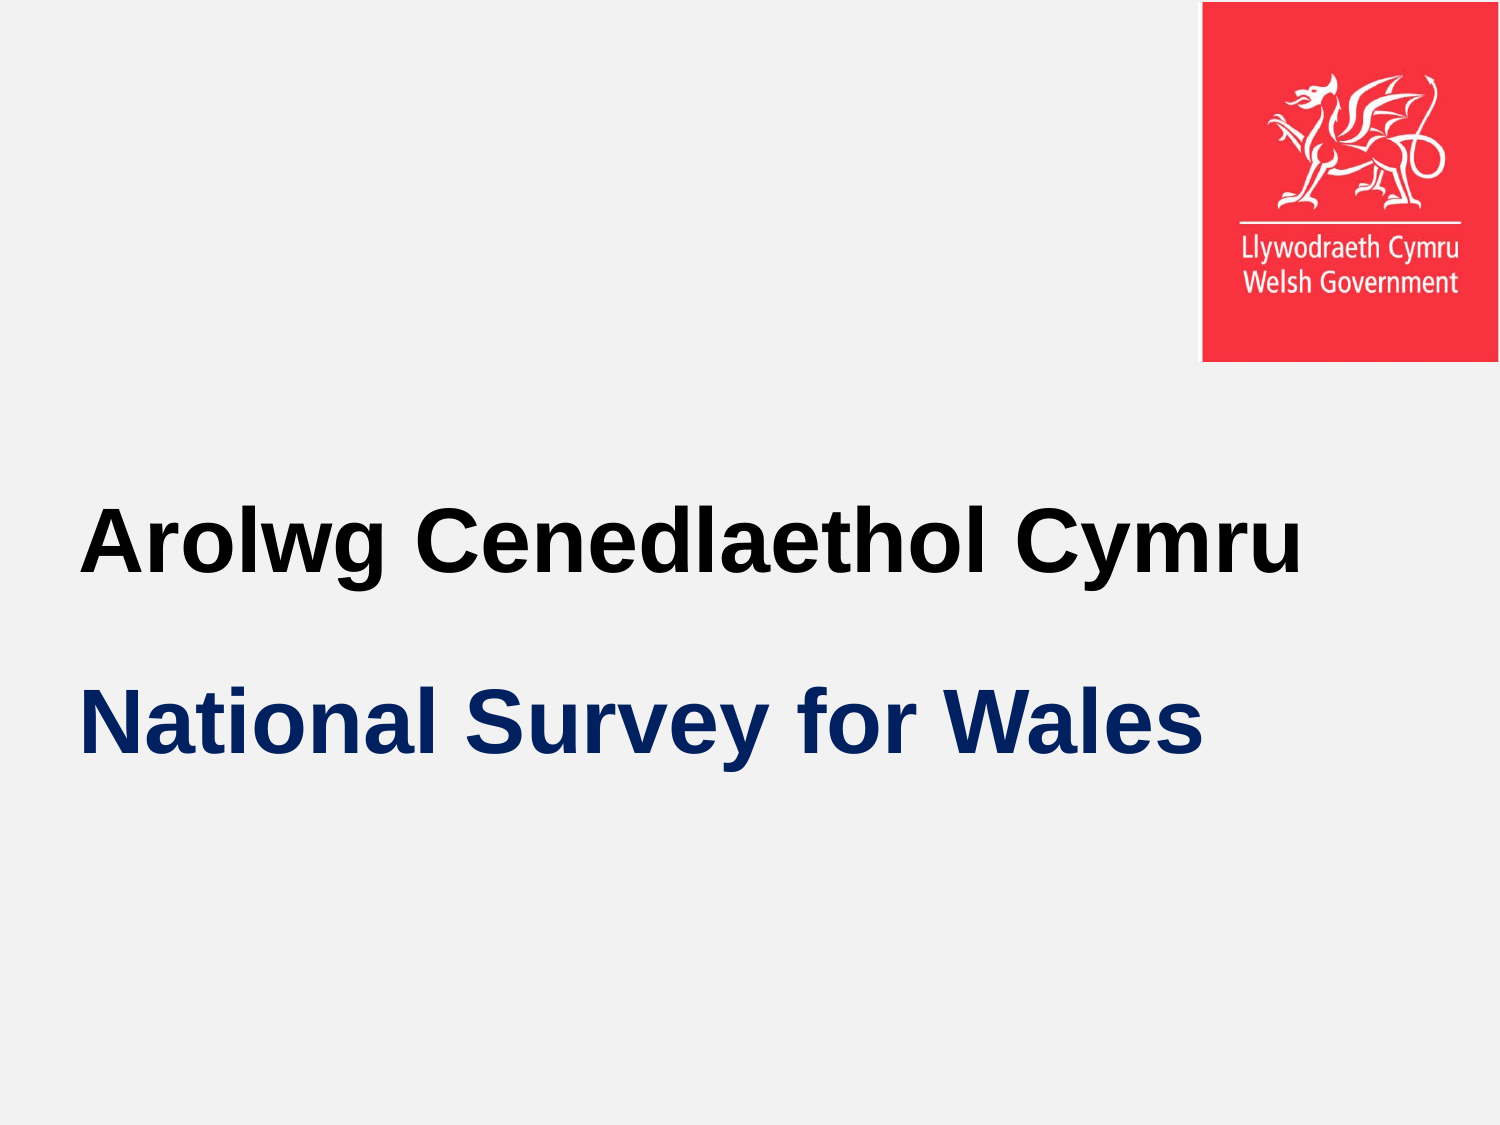

Arolwg Cenedlaethol Cymru
National Survey for Wales